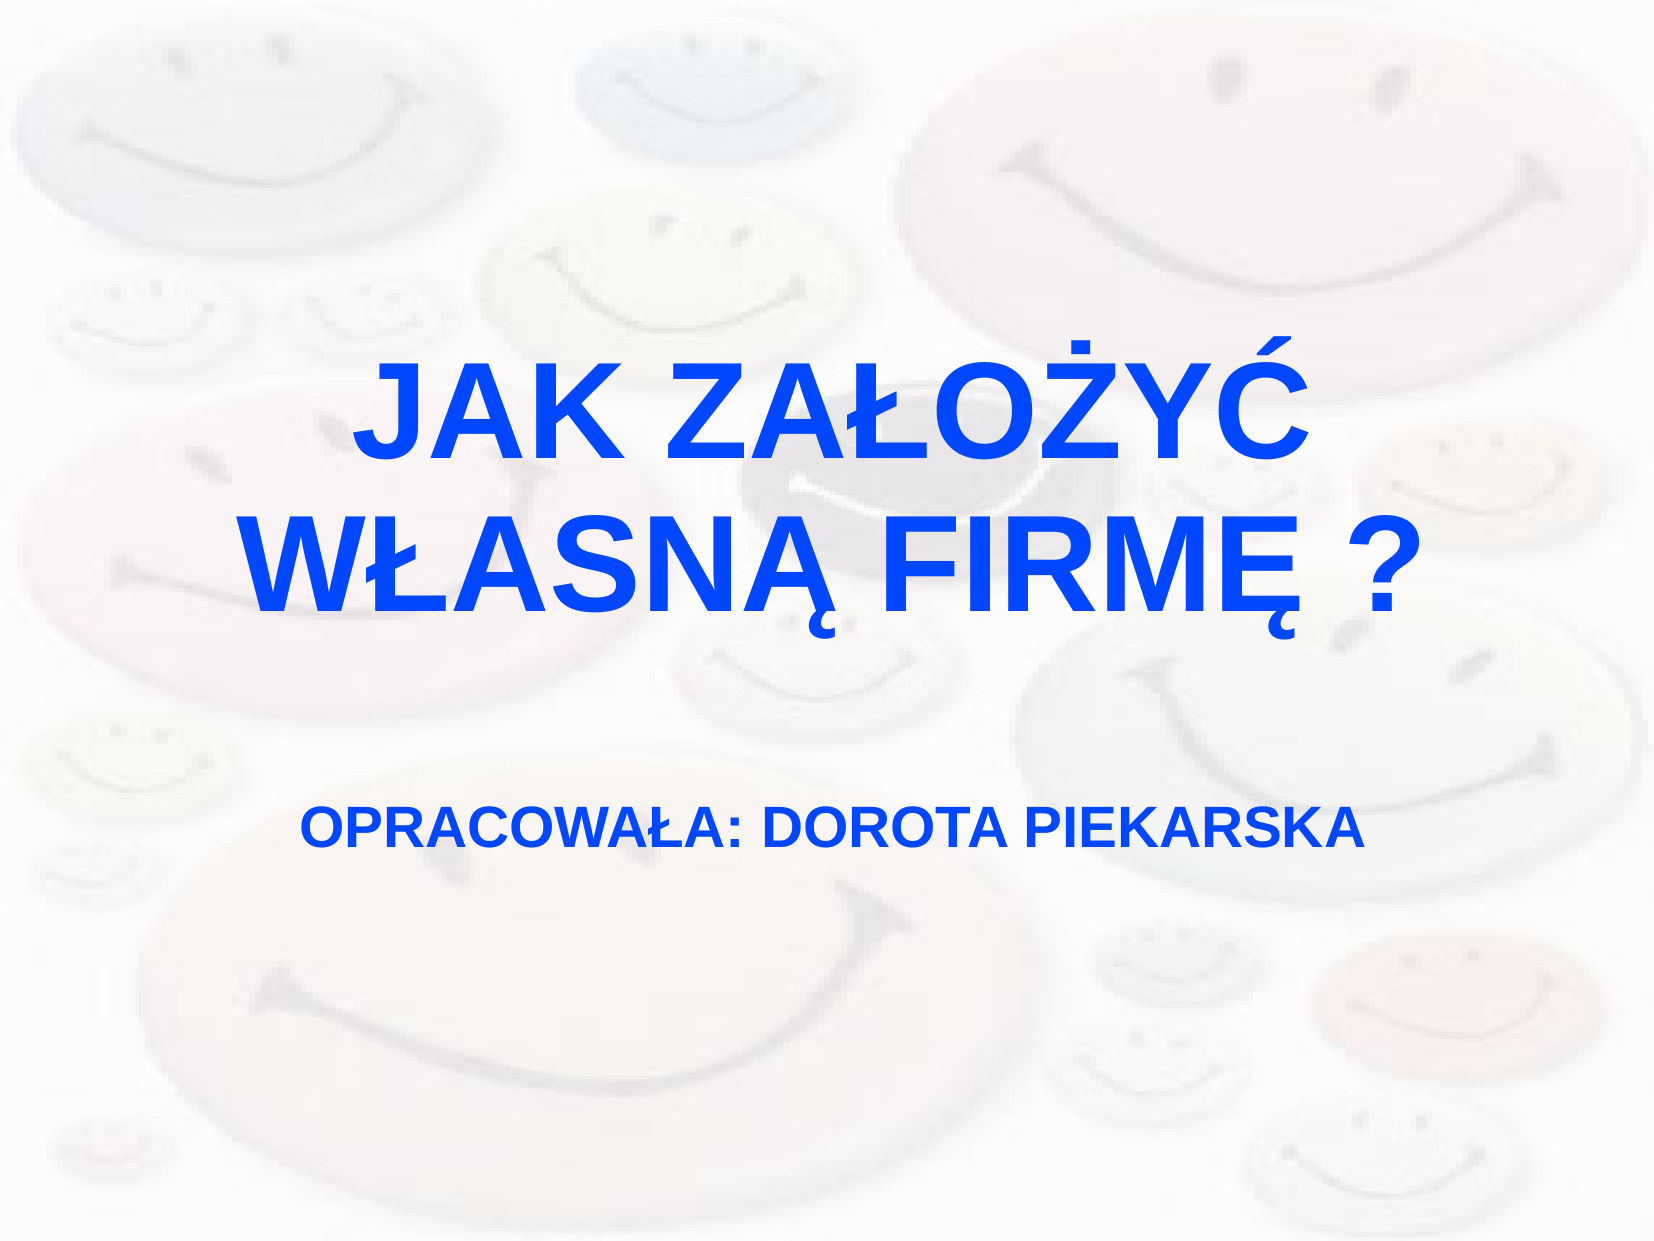

# JAK ZAŁOŻYĆ WŁASNĄ FIRMĘ ? OPRACOWAŁA: DOROTA PIEKARSKA